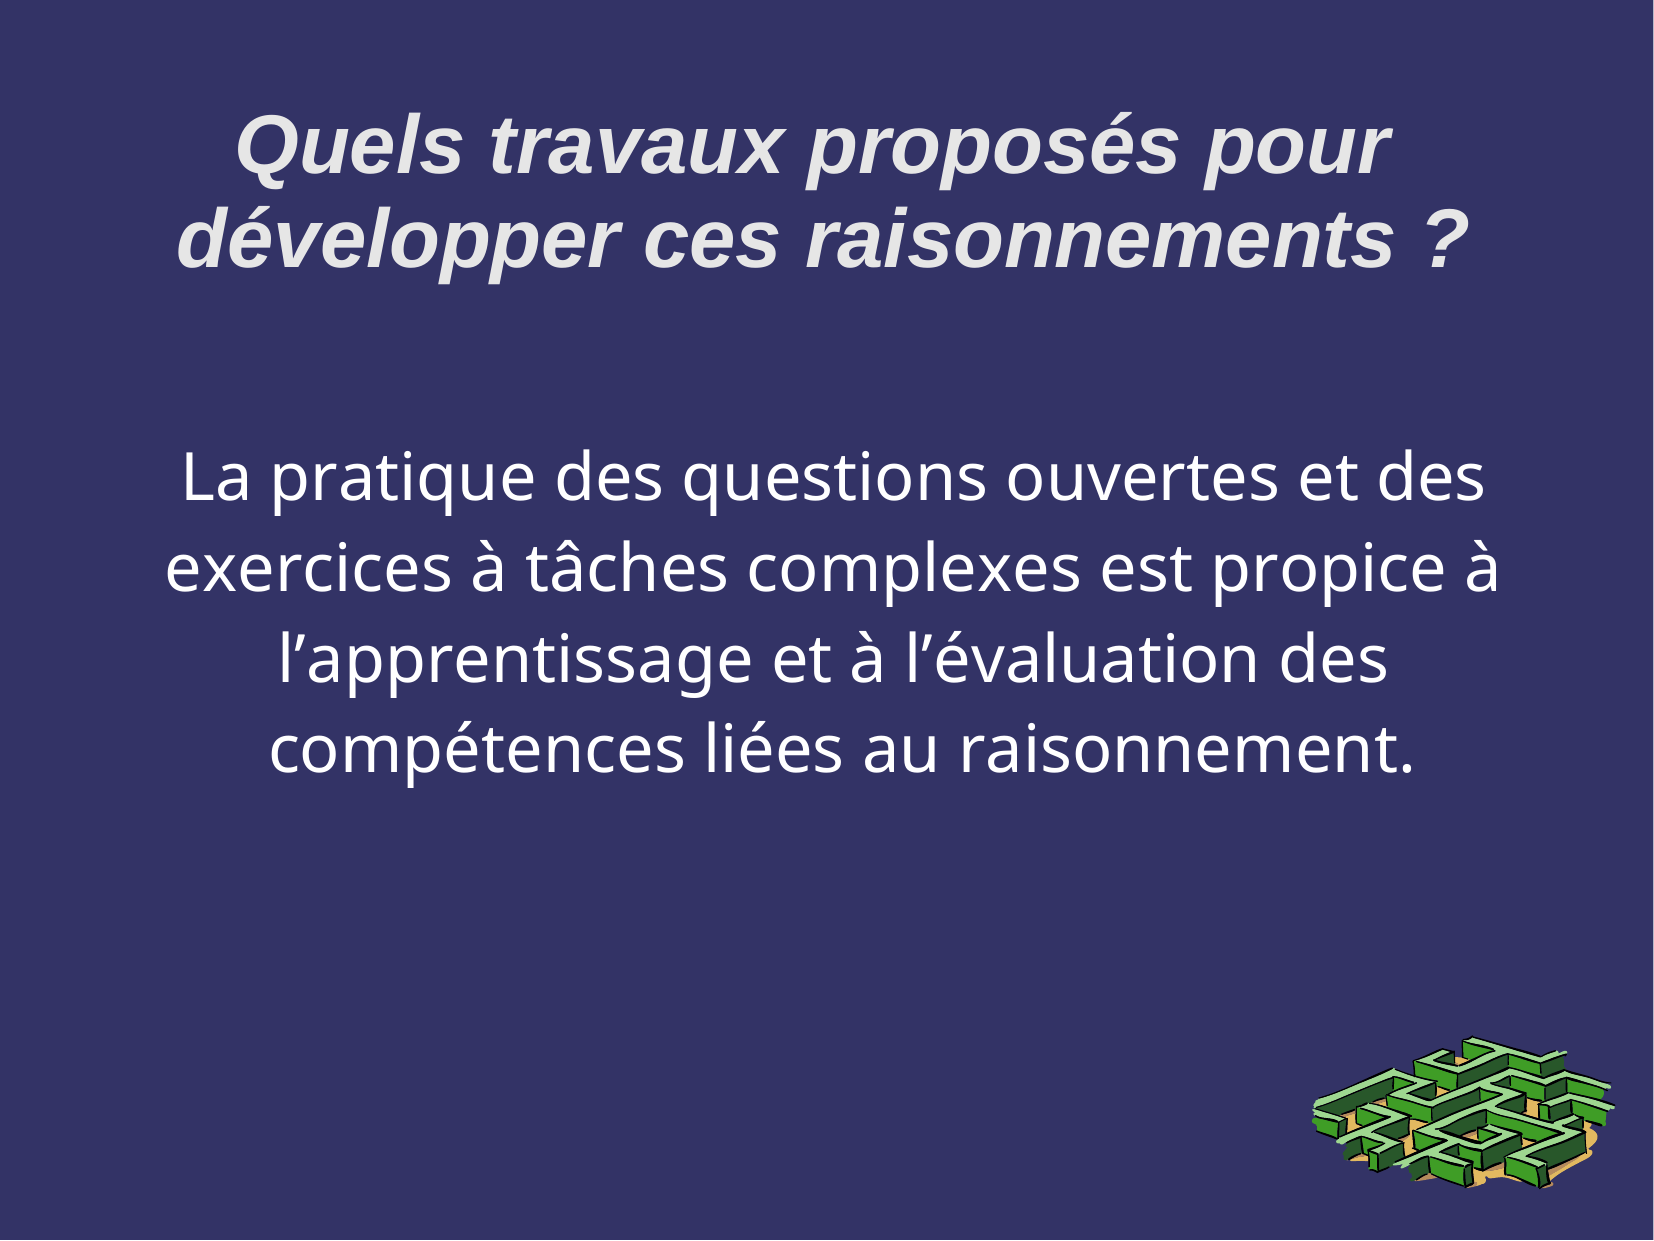

# Quels travaux proposés pour développer ces raisonnements ?
La pratique des questions ouvertes et des
exercices à tâches complexes est propice à
l’apprentissage et à l’évaluation des
compétences liées au raisonnement.